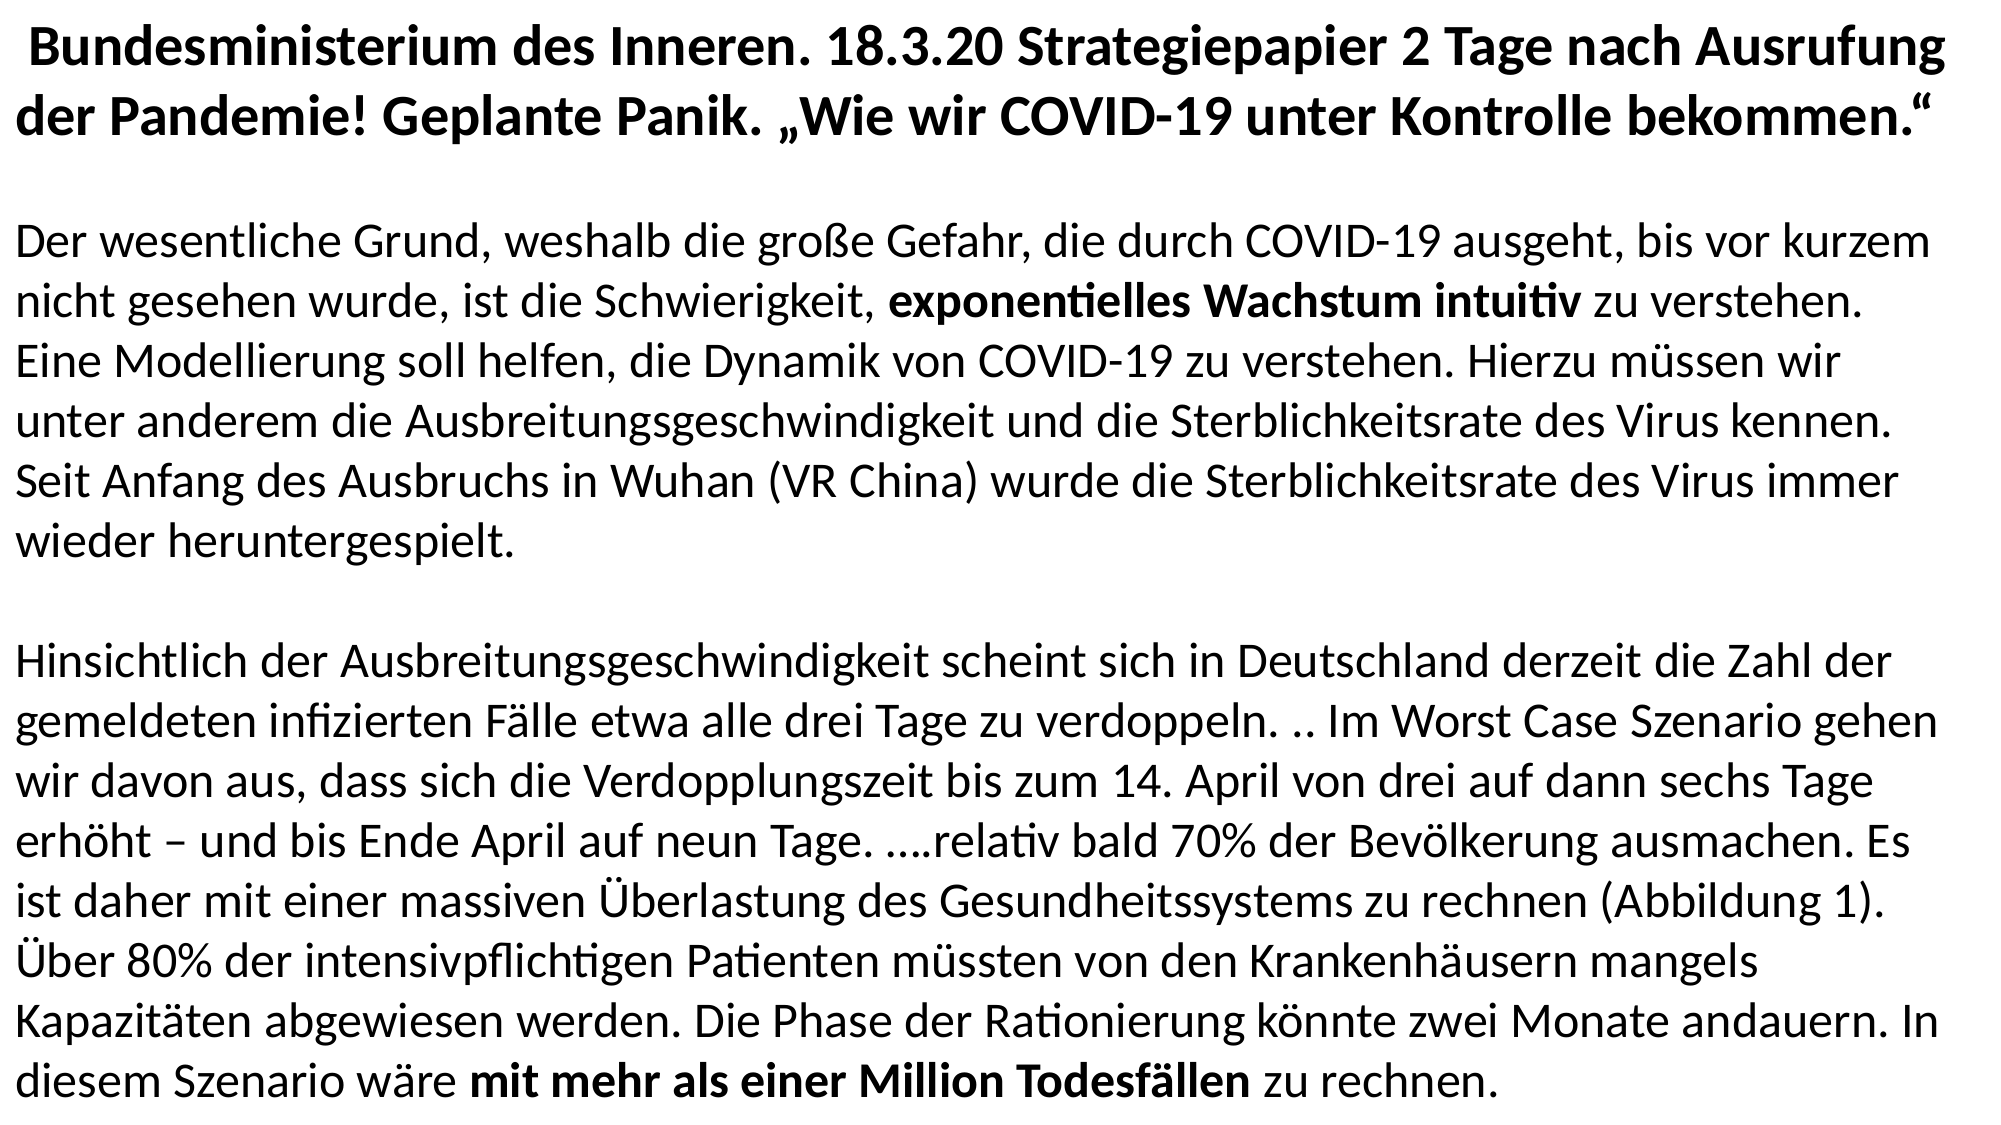

Bundesministerium des Inneren. 18.3.20 Strategiepapier 2 Tage nach Ausrufung der Pandemie! Geplante Panik. „Wie wir COVID-19 unter Kontrolle bekommen.“
Der wesentliche Grund, weshalb die große Gefahr, die durch COVID-19 ausgeht, bis vor kurzem nicht gesehen wurde, ist die Schwierigkeit, exponentielles Wachstum intuitiv zu verstehen. Eine Modellierung soll helfen, die Dynamik von COVID-19 zu verstehen. Hierzu müssen wir unter anderem die Ausbreitungsgeschwindigkeit und die Sterblichkeitsrate des Virus kennen. Seit Anfang des Ausbruchs in Wuhan (VR China) wurde die Sterblichkeitsrate des Virus immer wieder heruntergespielt.
Hinsichtlich der Ausbreitungsgeschwindigkeit scheint sich in Deutschland derzeit die Zahl der gemeldeten infizierten Fälle etwa alle drei Tage zu verdoppeln. .. Im Worst Case Szenario gehen wir davon aus, dass sich die Verdopplungszeit bis zum 14. April von drei auf dann sechs Tage erhöht – und bis Ende April auf neun Tage. ….relativ bald 70% der Bevölkerung ausmachen. Es ist daher mit einer massiven Überlastung des Gesundheitssystems zu rechnen (Abbildung 1). Über 80% der intensivpflichtigen Patienten müssten von den Krankenhäusern mangels Kapazitäten abgewiesen werden. Die Phase der Rationierung könnte zwei Monate andauern. In diesem Szenario wäre mit mehr als einer Million Todesfällen zu rechnen.